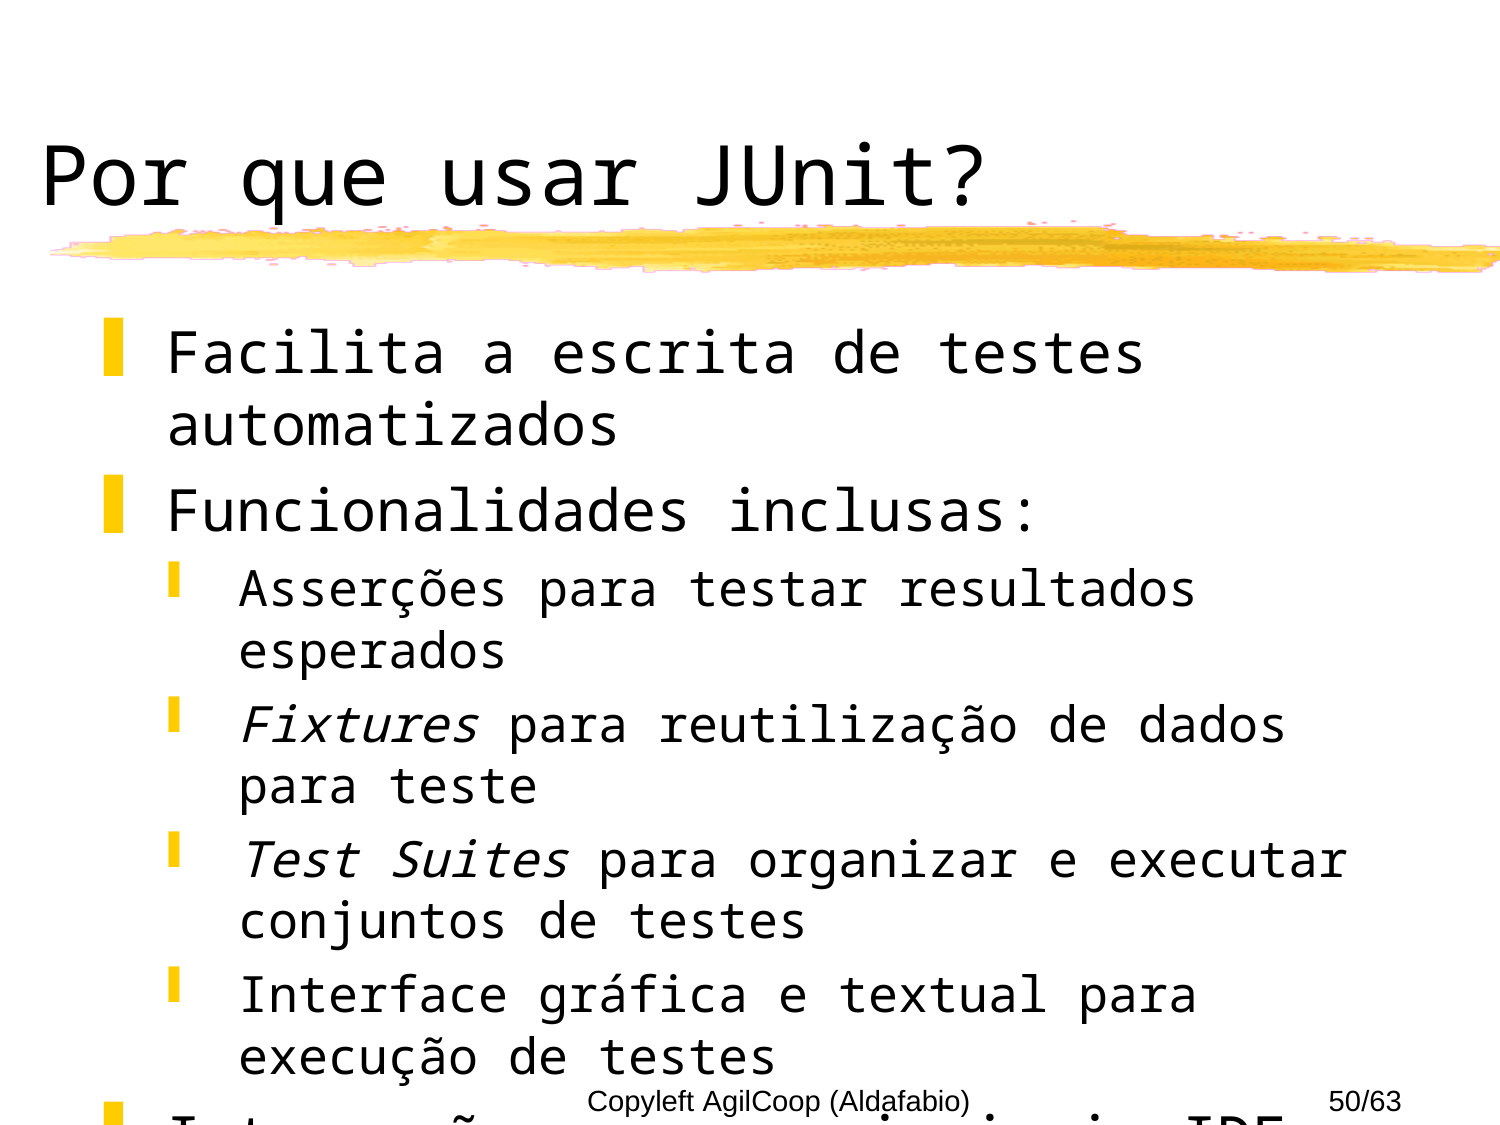

# Por que usar JUnit?
Facilita a escrita de testes automatizados
Funcionalidades inclusas:
Asserções para testar resultados esperados
Fixtures para reutilização de dados para teste
Test Suites para organizar e executar conjuntos de testes
Interface gráfica e textual para execução de testes
Integração com as principais IDEs
Grande comunidade de usuários
50